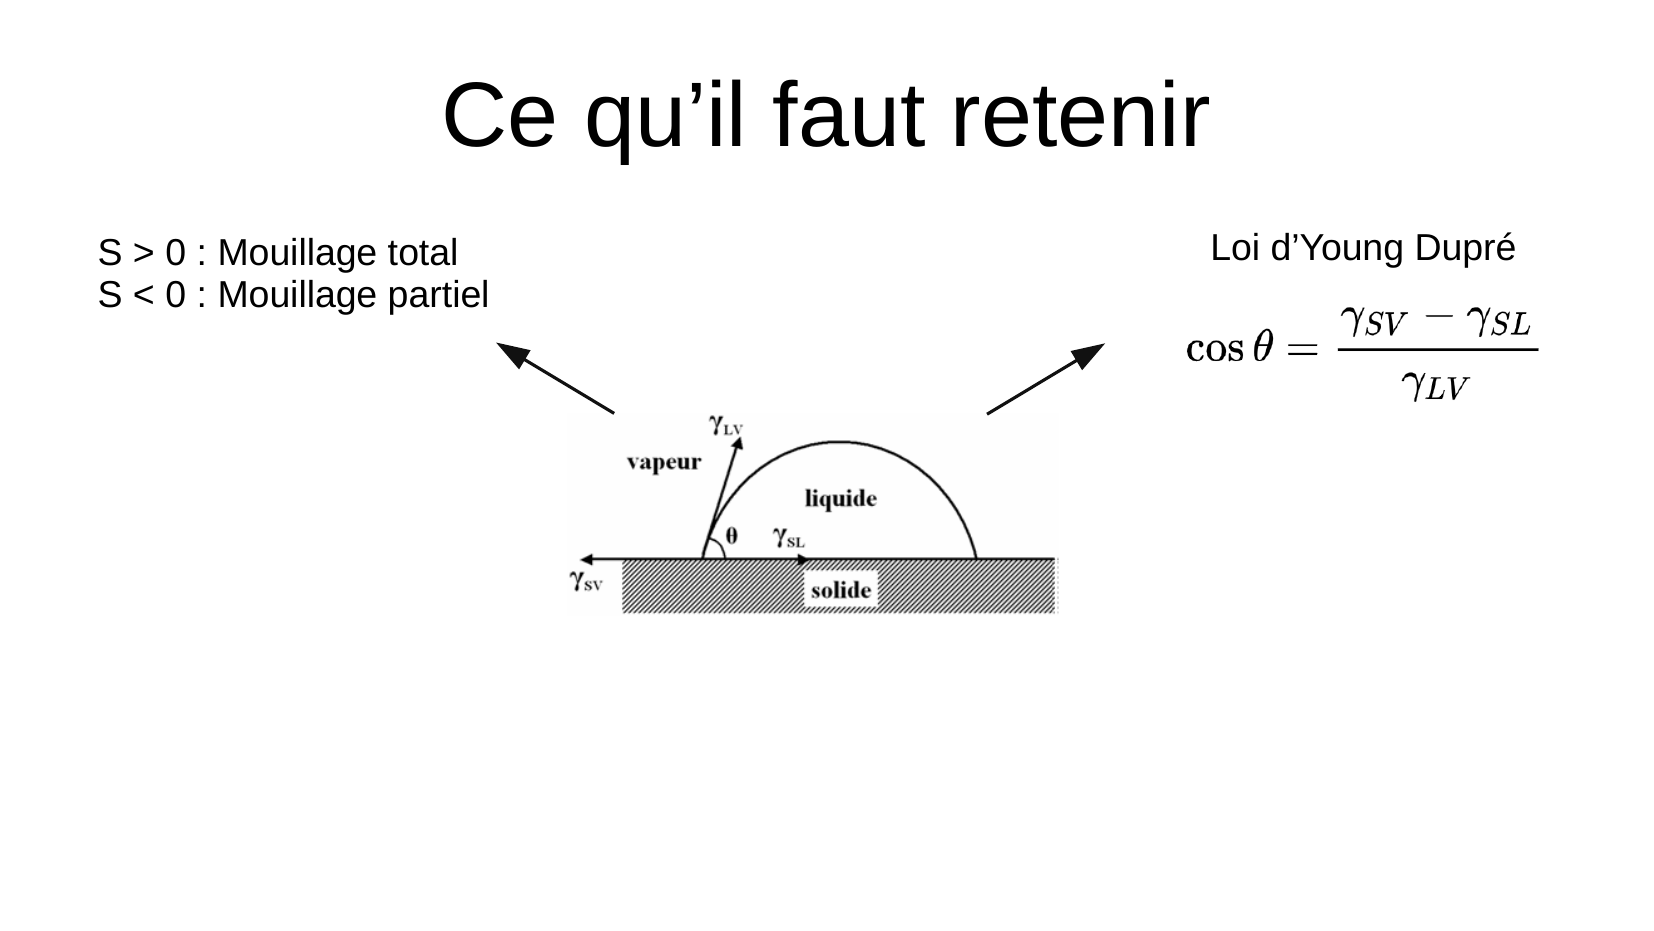

# Ce qu’il faut retenir
Loi d’Young Dupré
S > 0 : Mouillage total
S < 0 : Mouillage partiel